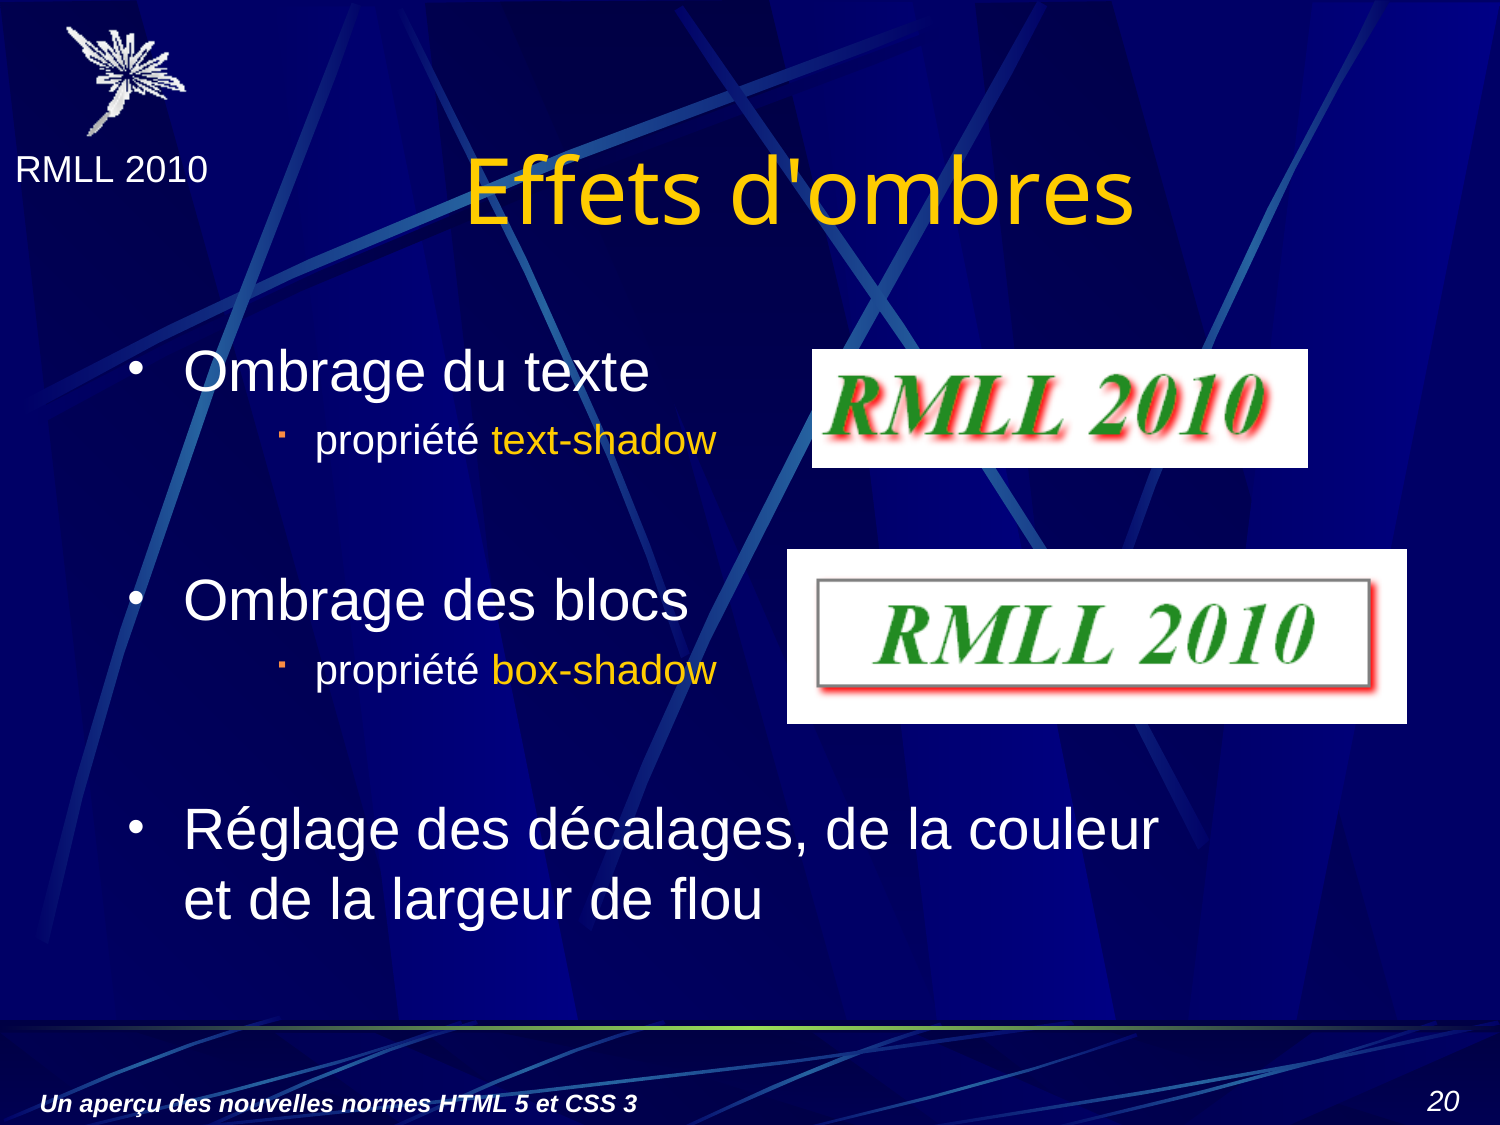

# Effets d'ombres
Ombrage du texte
propriété text-shadow
Ombrage des blocs
propriété box-shadow
Réglage des décalages, de la couleur
et de la largeur de flou